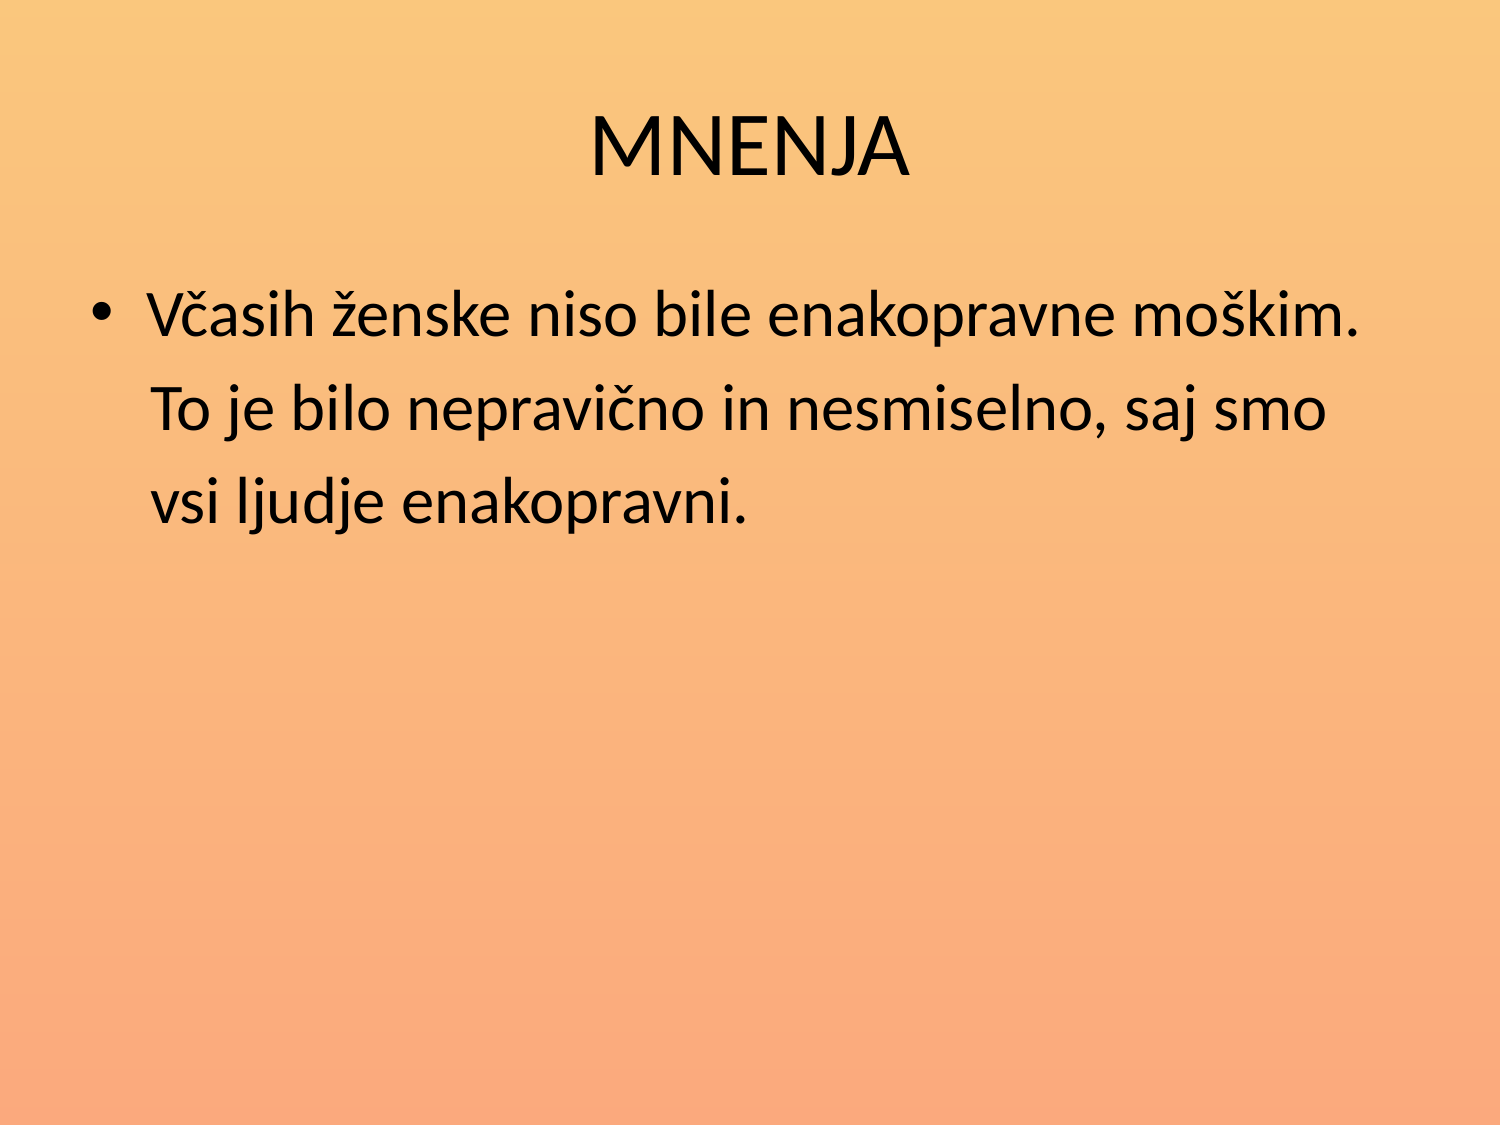

# MNENJA
Včasih ženske niso bile enakopravne moškim.
 To je bilo nepravično in nesmiselno, saj smo
 vsi ljudje enakopravni.